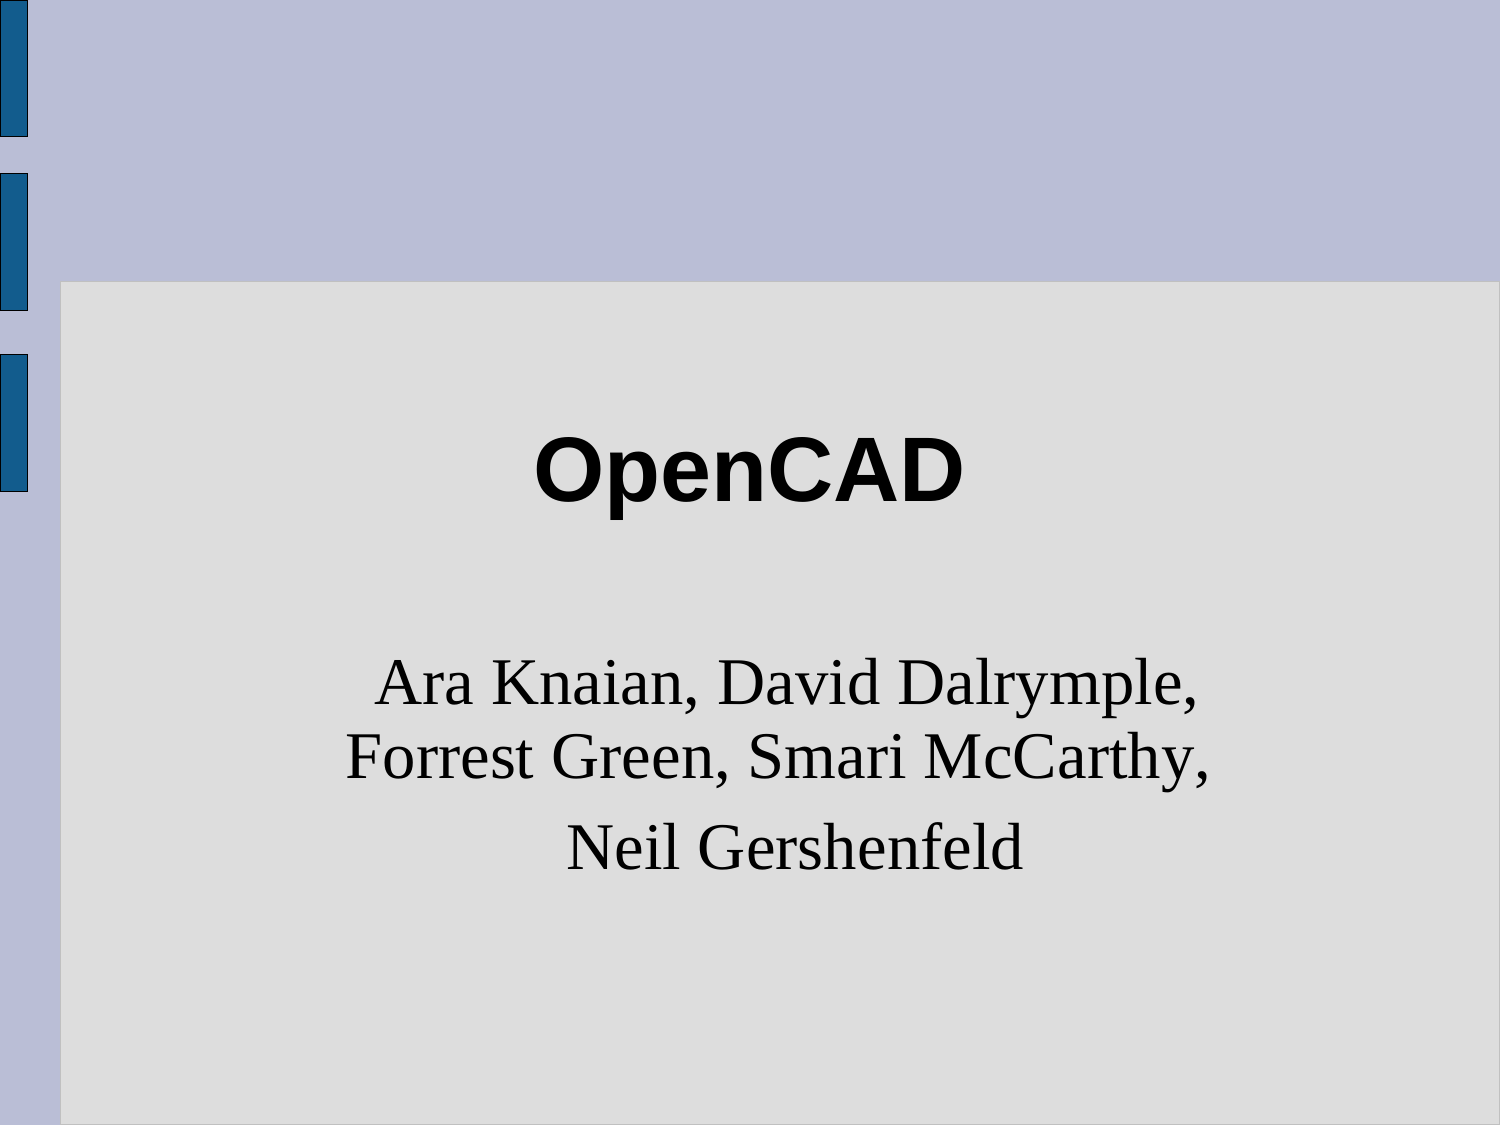

# OpenCAD
Ara Knaian, David Dalrymple, Forrest Green, Smari McCarthy,
 Neil Gershenfeld